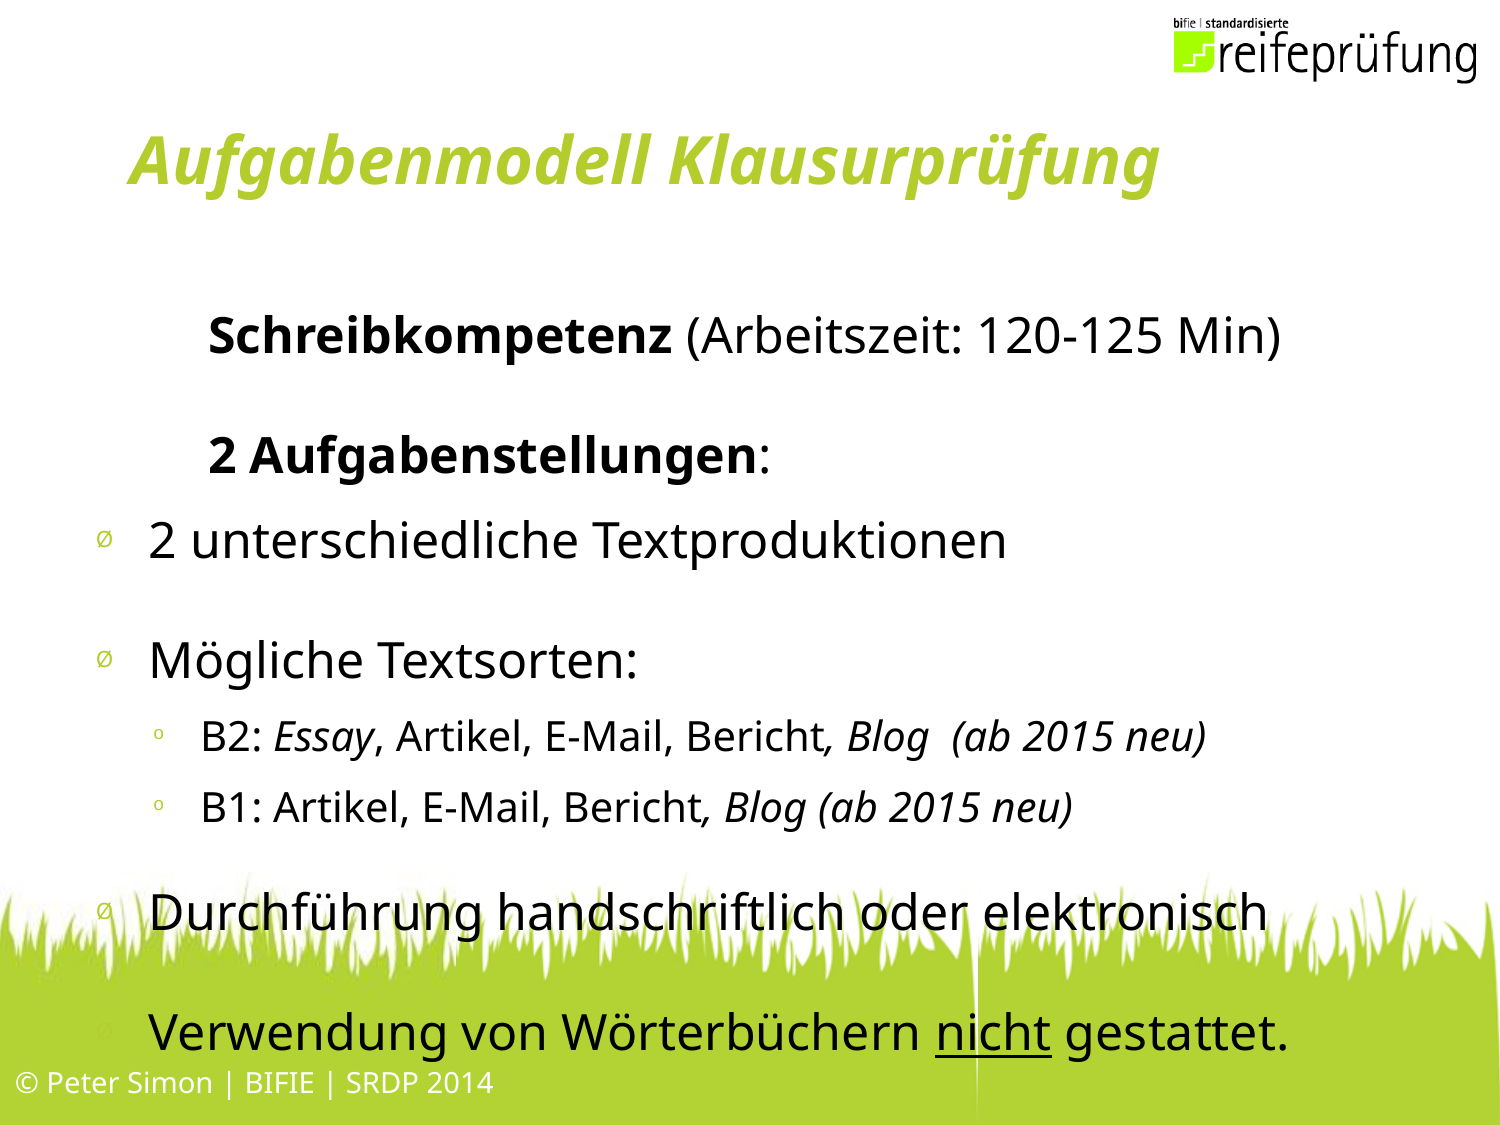

Aufgabenmodell Klausurprüfung
# Schreibkompetenz (Arbeitszeit: 120-125 Min)
	2 Aufgabenstellungen:
2 unterschiedliche Textproduktionen
Mögliche Textsorten:
B2: Essay, Artikel, E-Mail, Bericht, Blog (ab 2015 neu)
B1: Artikel, E-Mail, Bericht, Blog (ab 2015 neu)
Durchführung handschriftlich oder elektronisch
Verwendung von Wörterbüchern nicht gestattet.